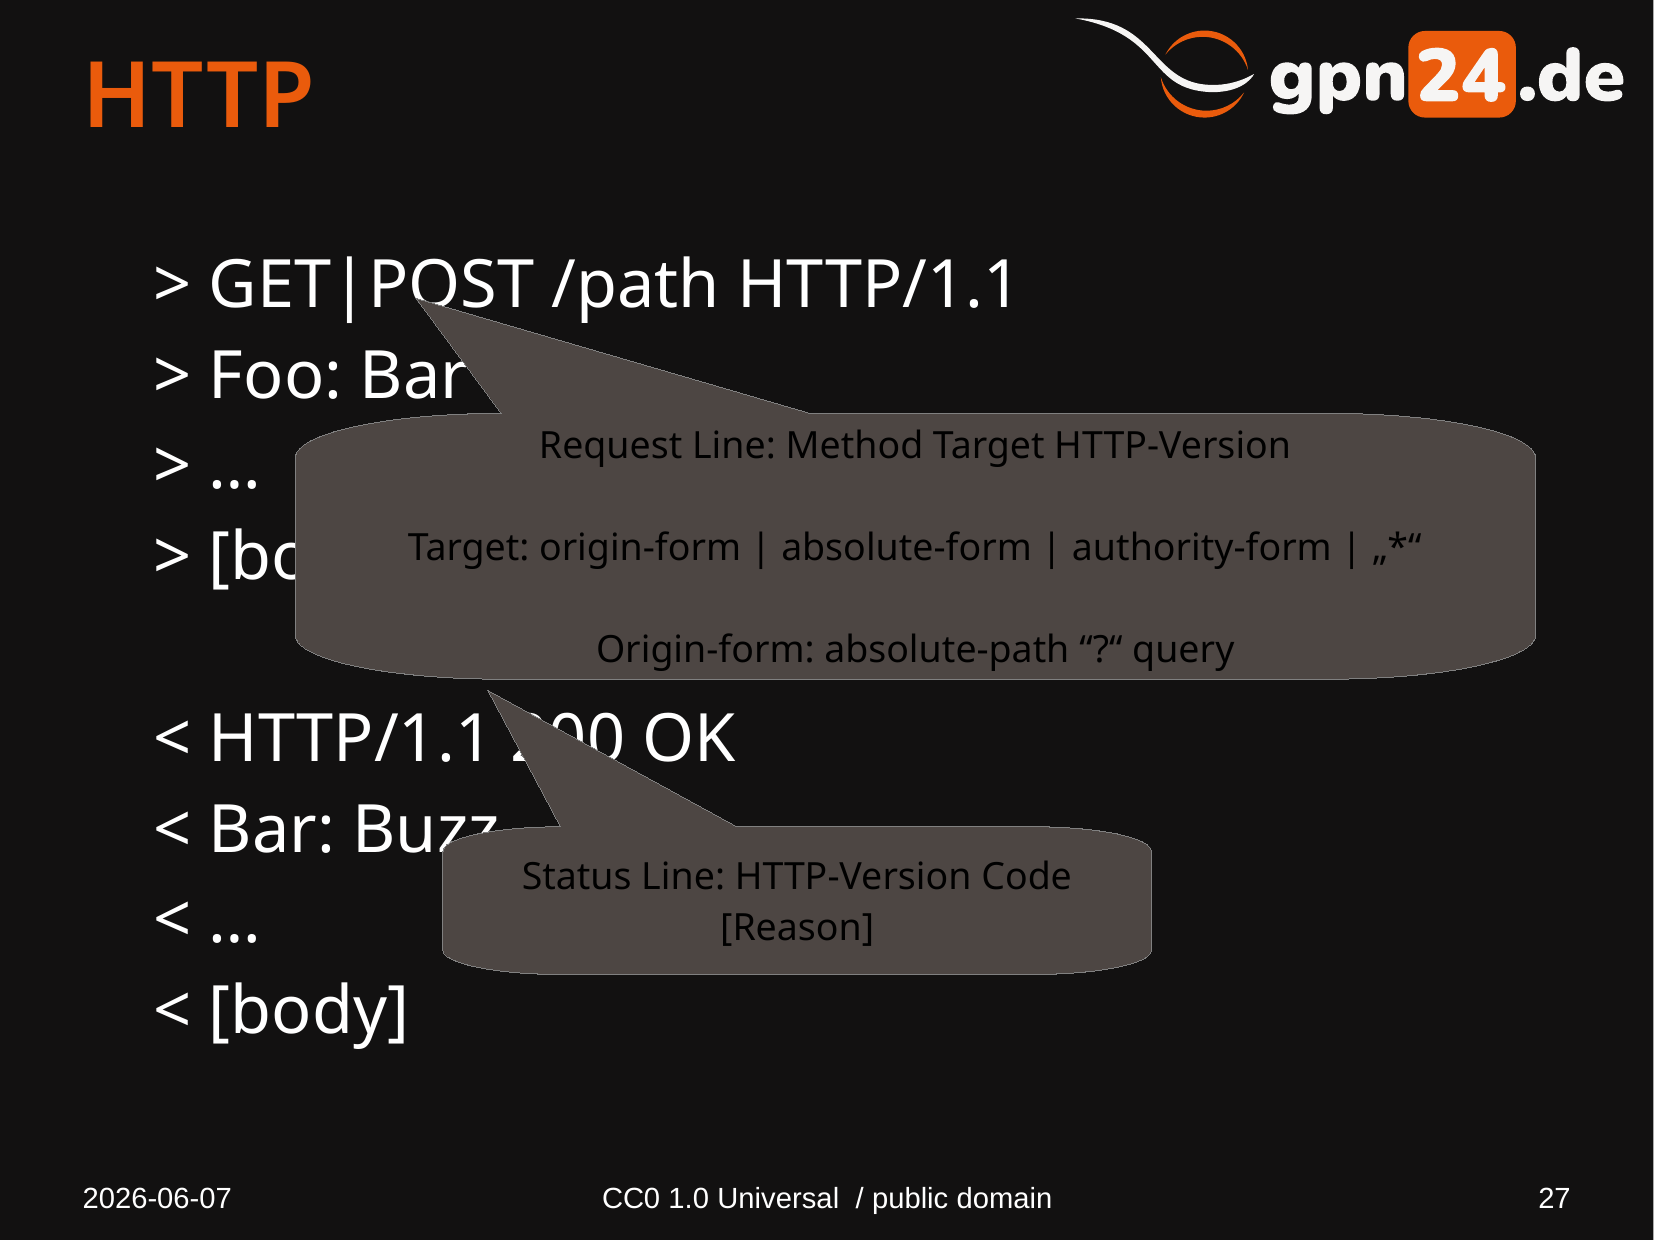

# HTTP
> GET|POST /path HTTP/1.1
> Foo: Bar
> …
> [body (for POST, PUT]
< HTTP/1.1 200 OK
< Bar: Buzz
< …
< [body]
Request Line: Method Target HTTP-Version
Target: origin-form | absolute-form | authority-form | „*“
Origin-form: absolute-path “?“ query
Status Line: HTTP-Version Code [Reason]
2026-06-07
CC0 1.0 Universal / public domain
27